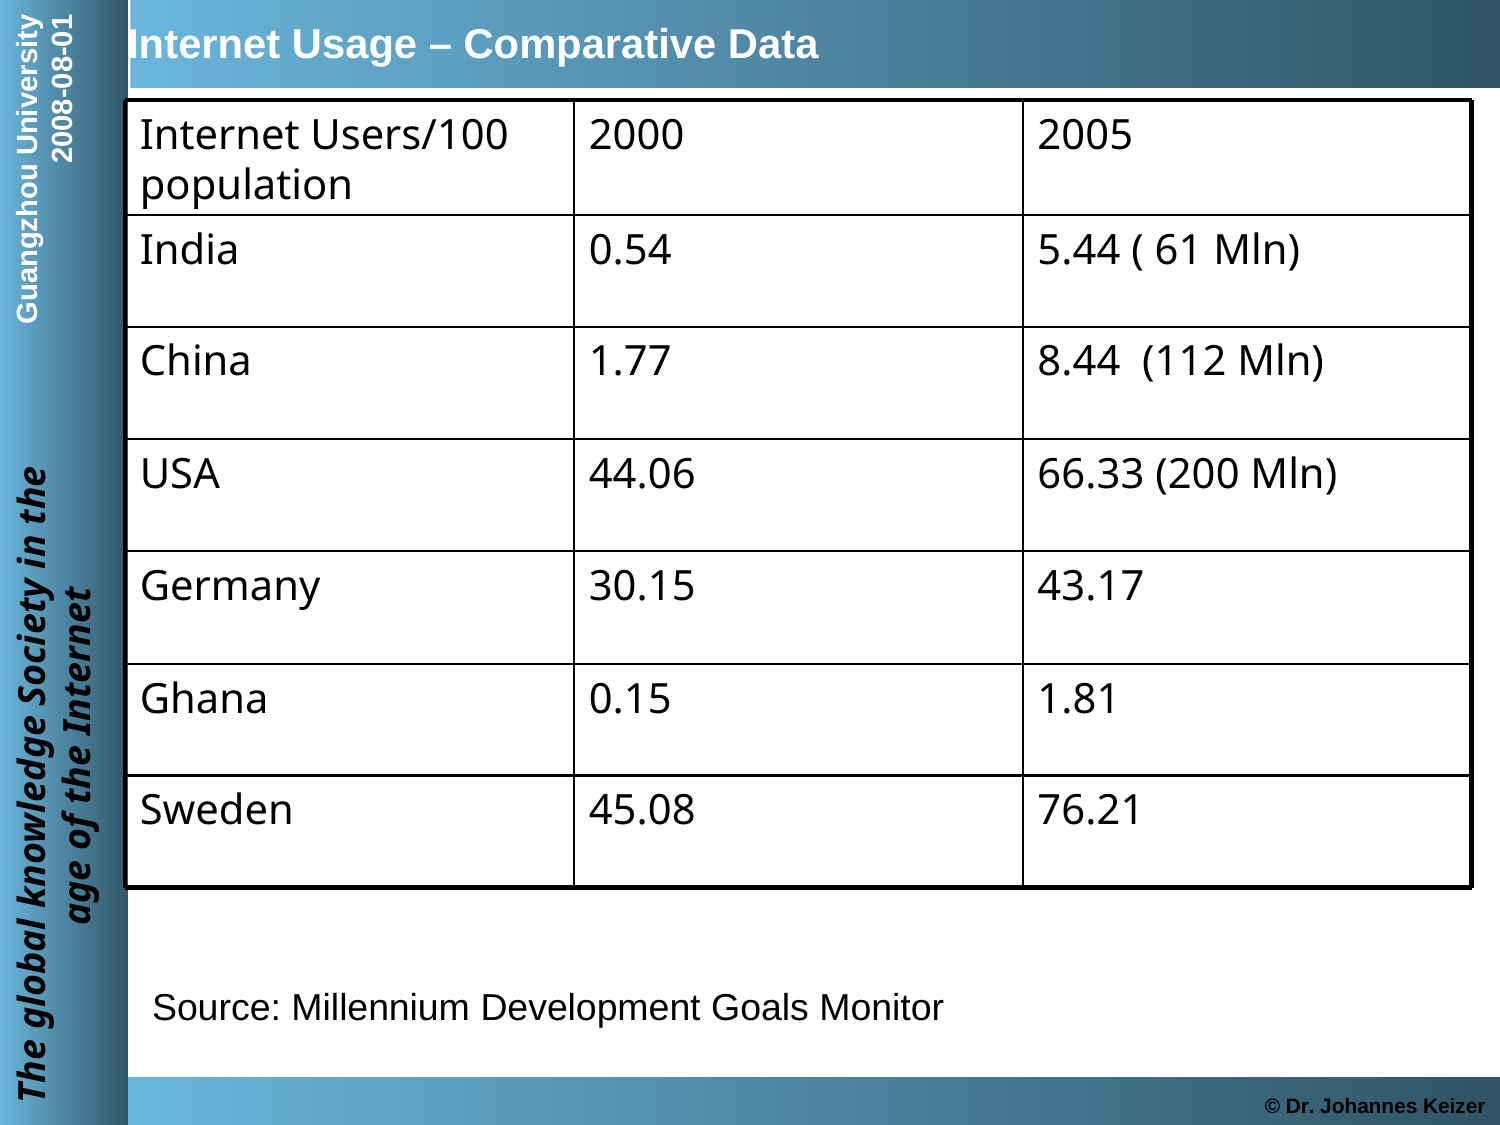

# Internet Usage – Comparative Data
Internet Users/100 population
2000
2005
India
0.54
5.44 ( 61 Mln)
China
1.77
8.44 (112 Mln)
USA
44.06
66.33 (200 Mln)
Germany
30.15
43.17
Ghana
0.15
1.81
Sweden
45.08
76.21
Source: Millennium Development Goals Monitor